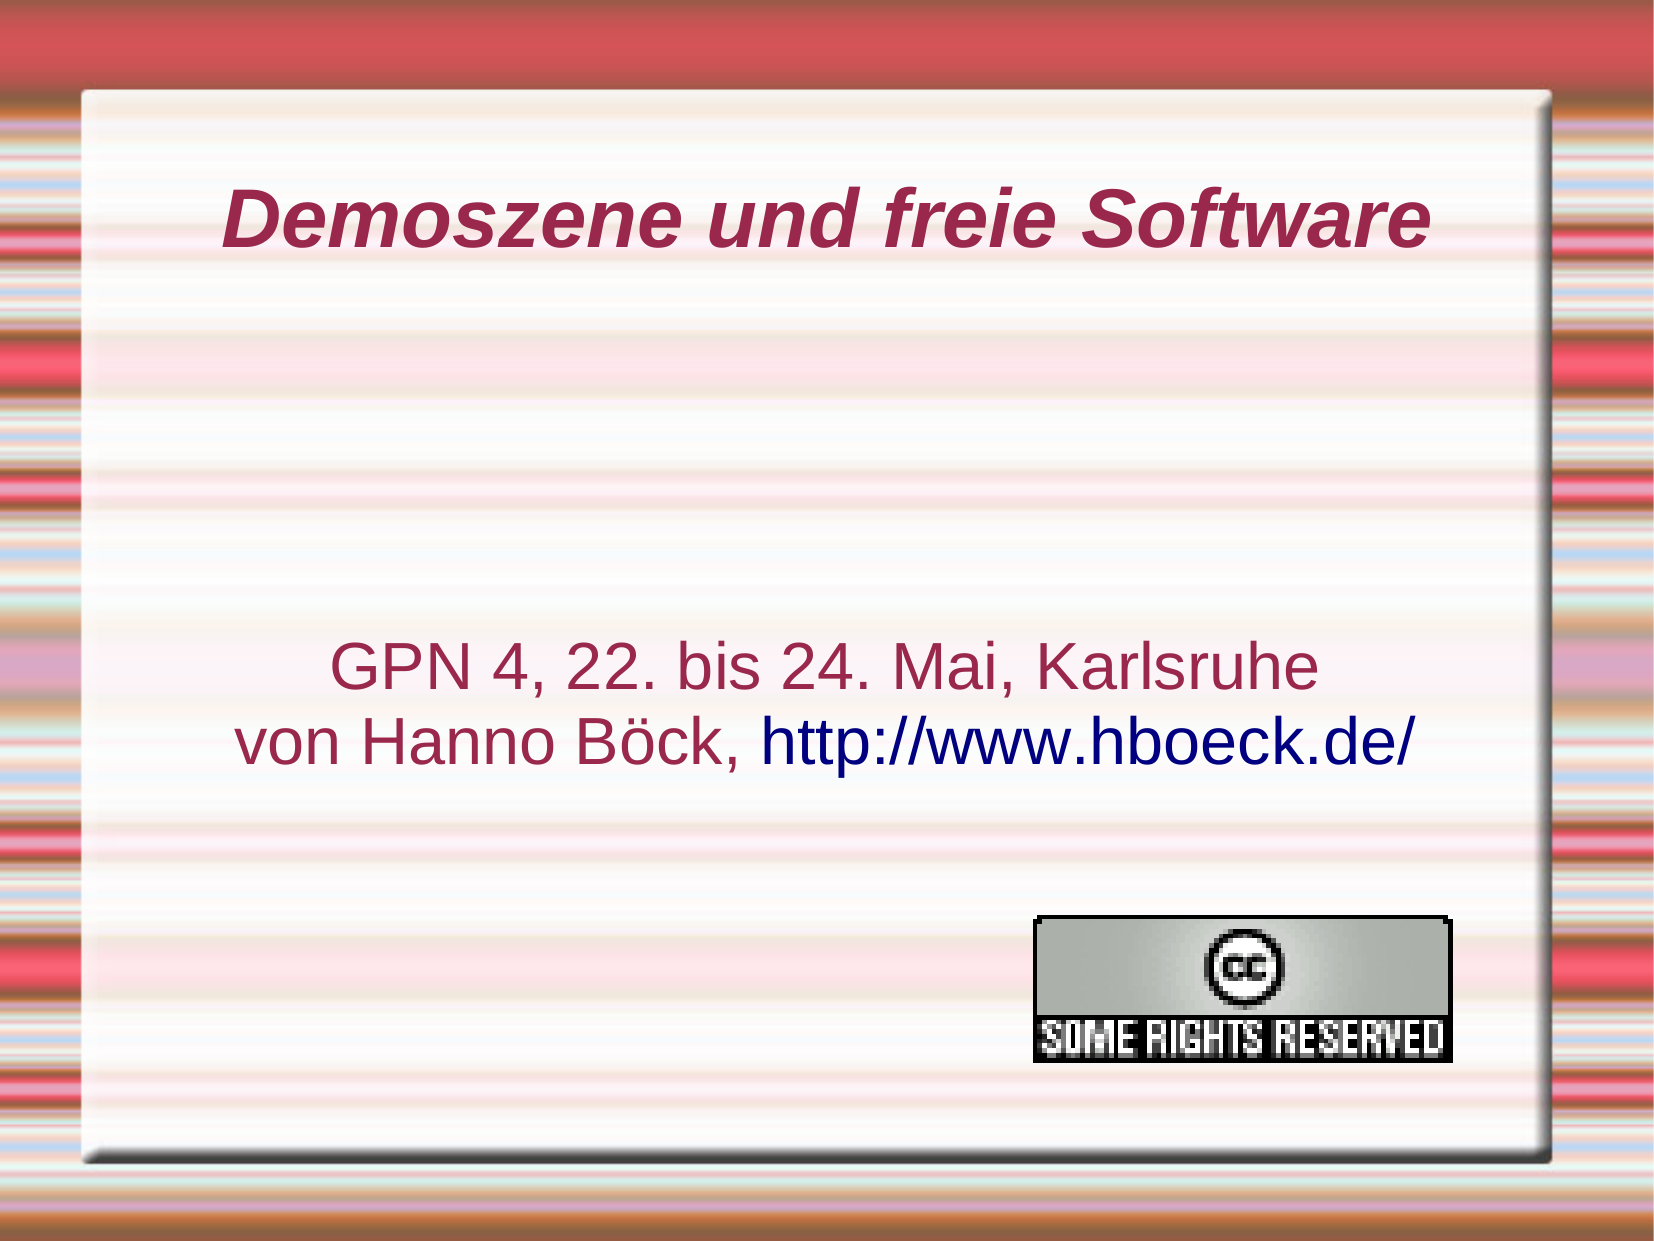

# Demoszene und freie Software
GPN 4, 22. bis 24. Mai, Karlsruhe
von Hanno Böck, http://www.hboeck.de/